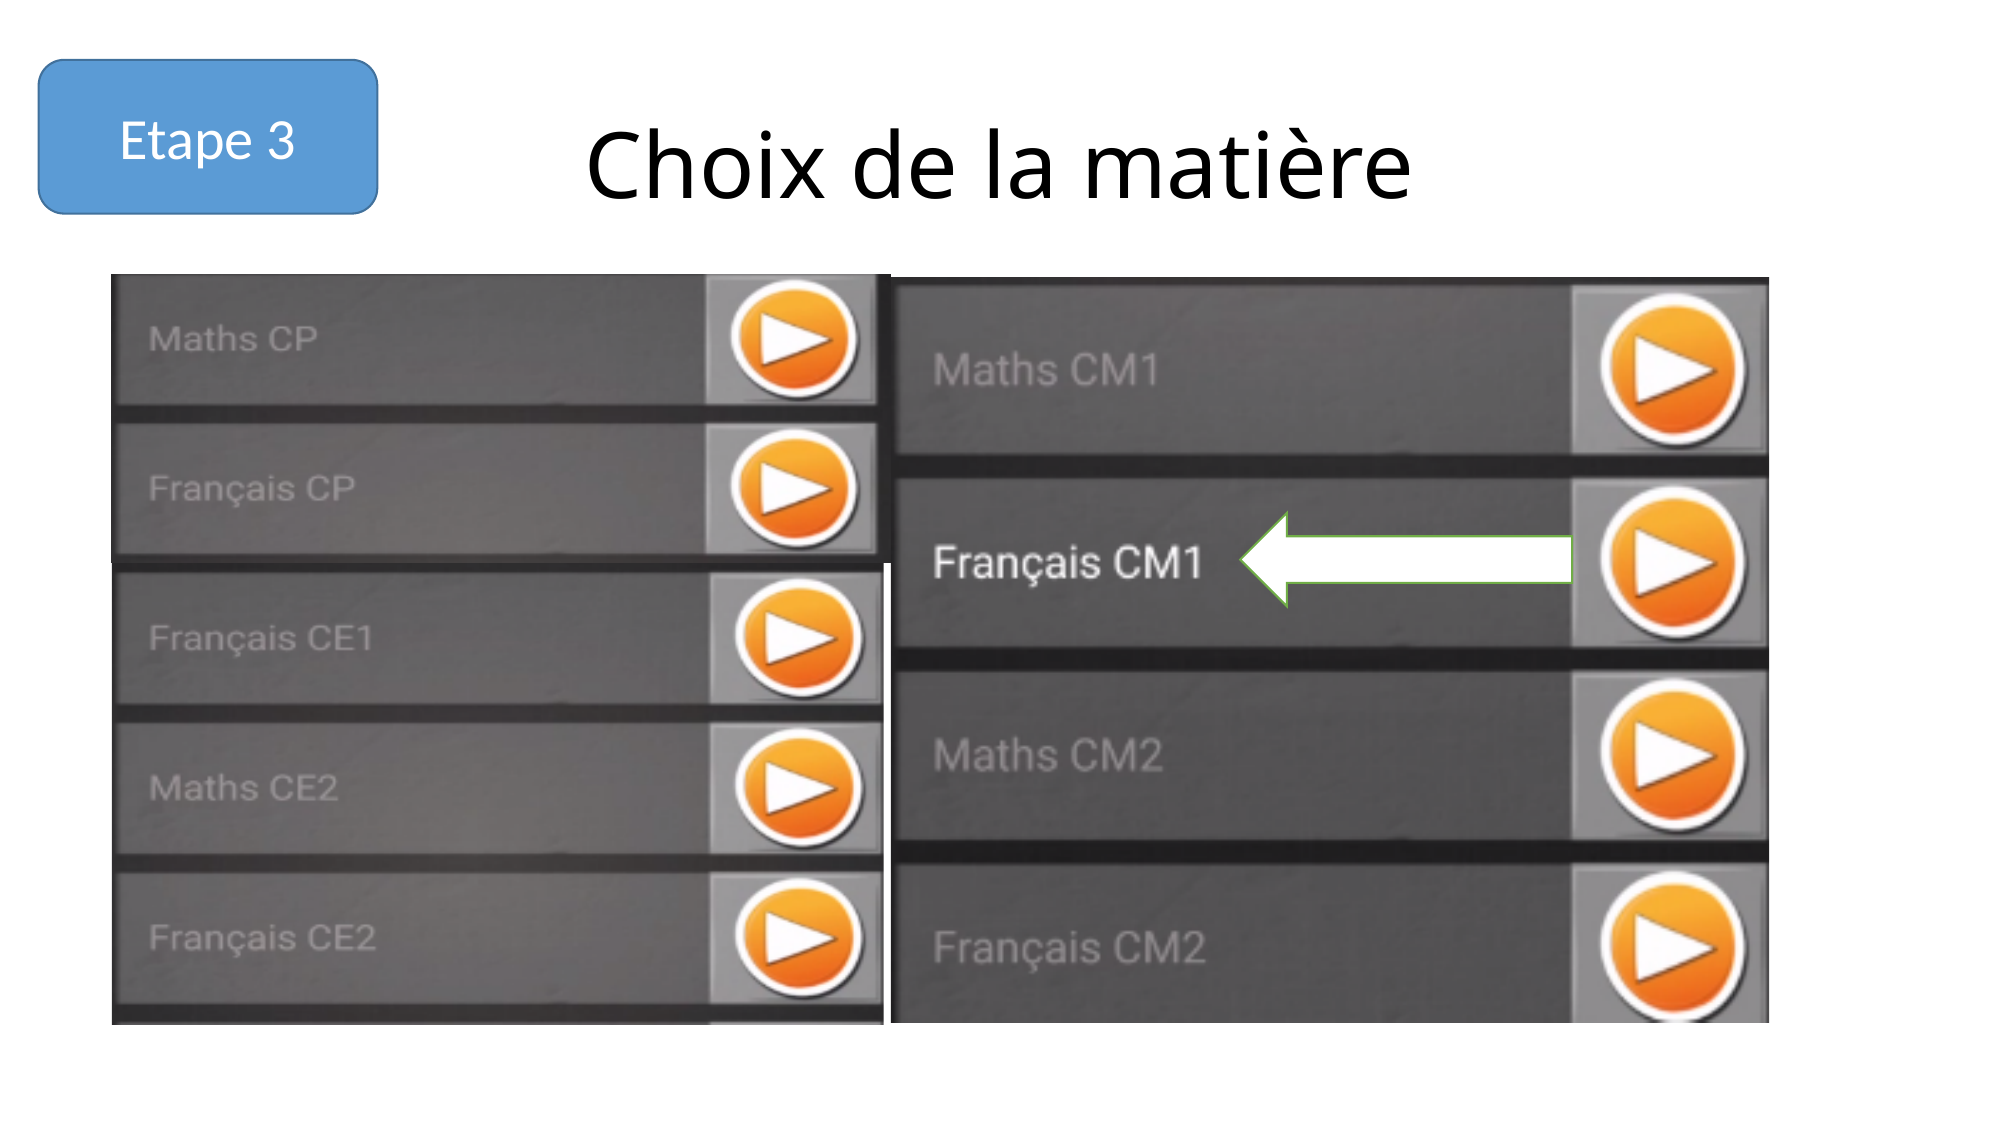

Etape 3
# Choix de la matière